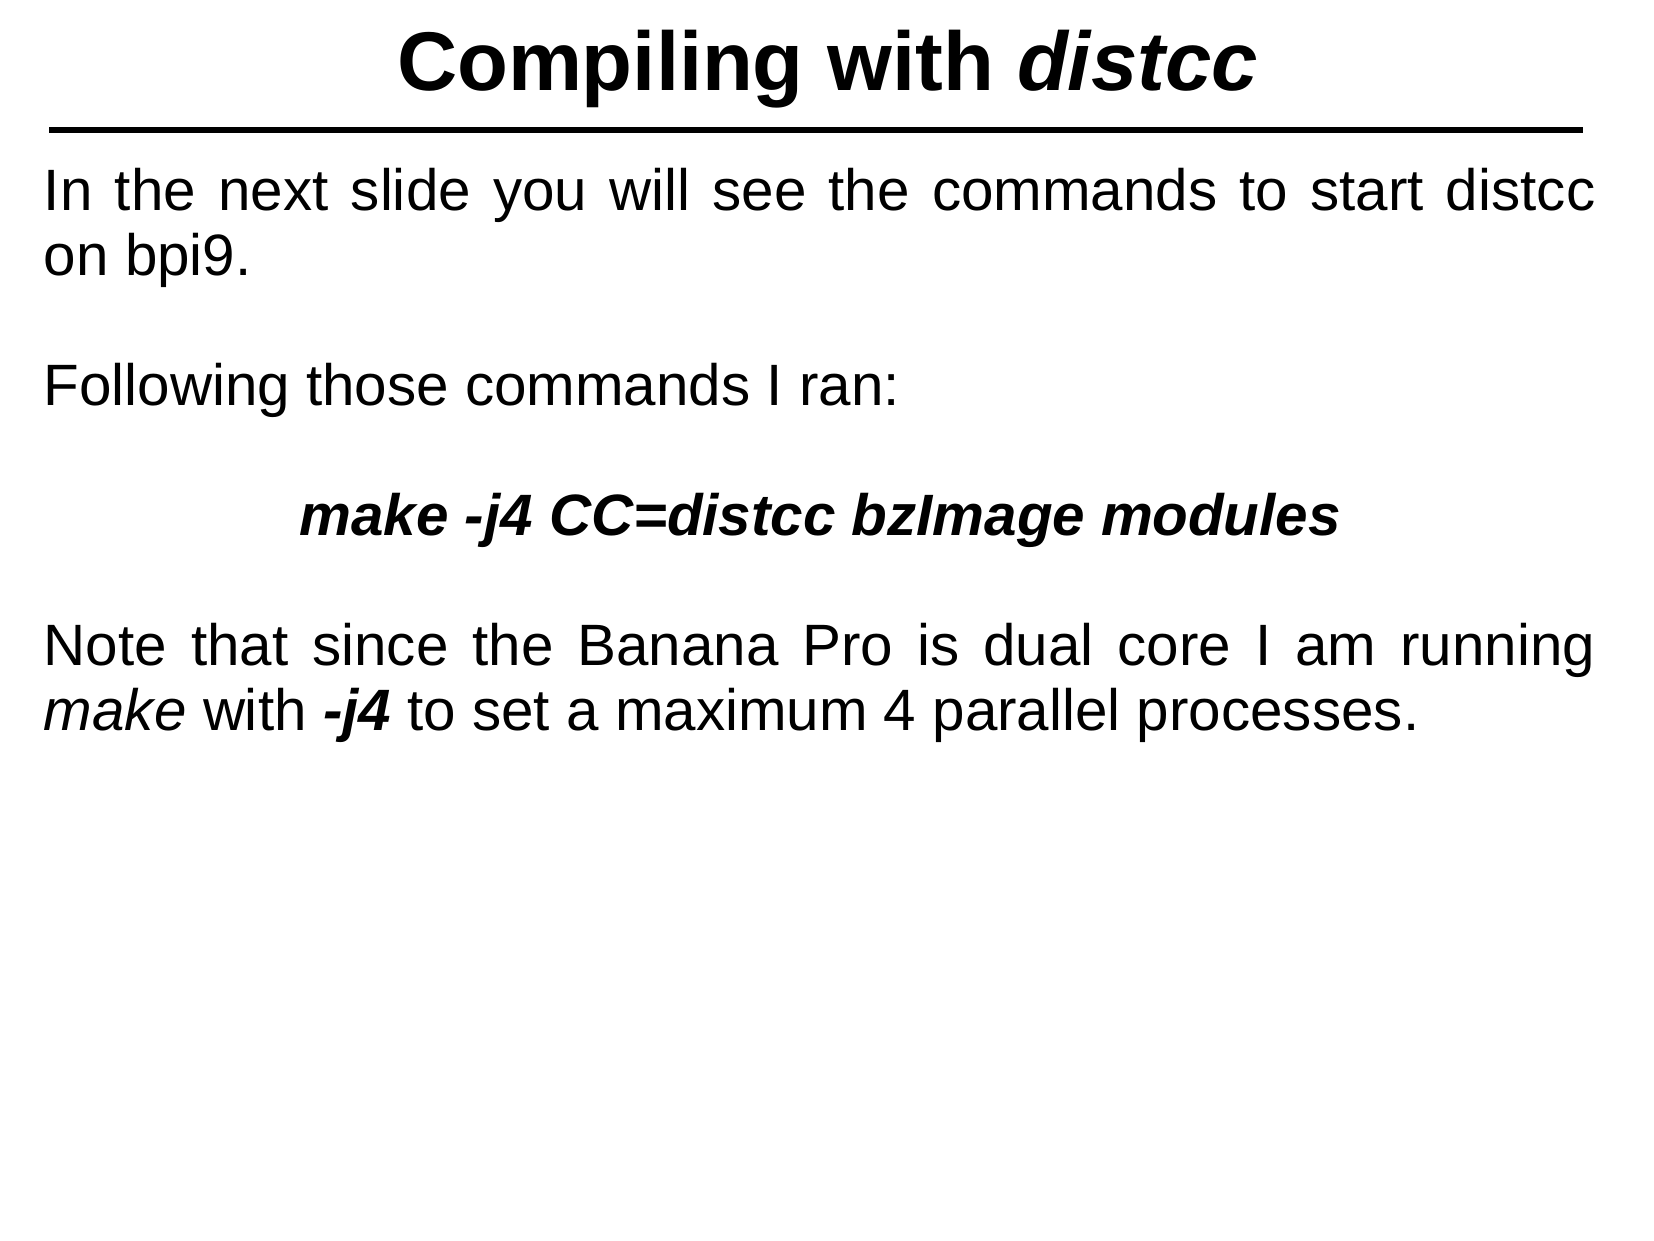

Compiling with distcc
In the next slide you will see the commands to start distcc on bpi9.
Following those commands I ran:
make -j4 CC=distcc bzImage modules
Note that since the Banana Pro is dual core I am running make with -j4 to set a maximum 4 parallel processes.